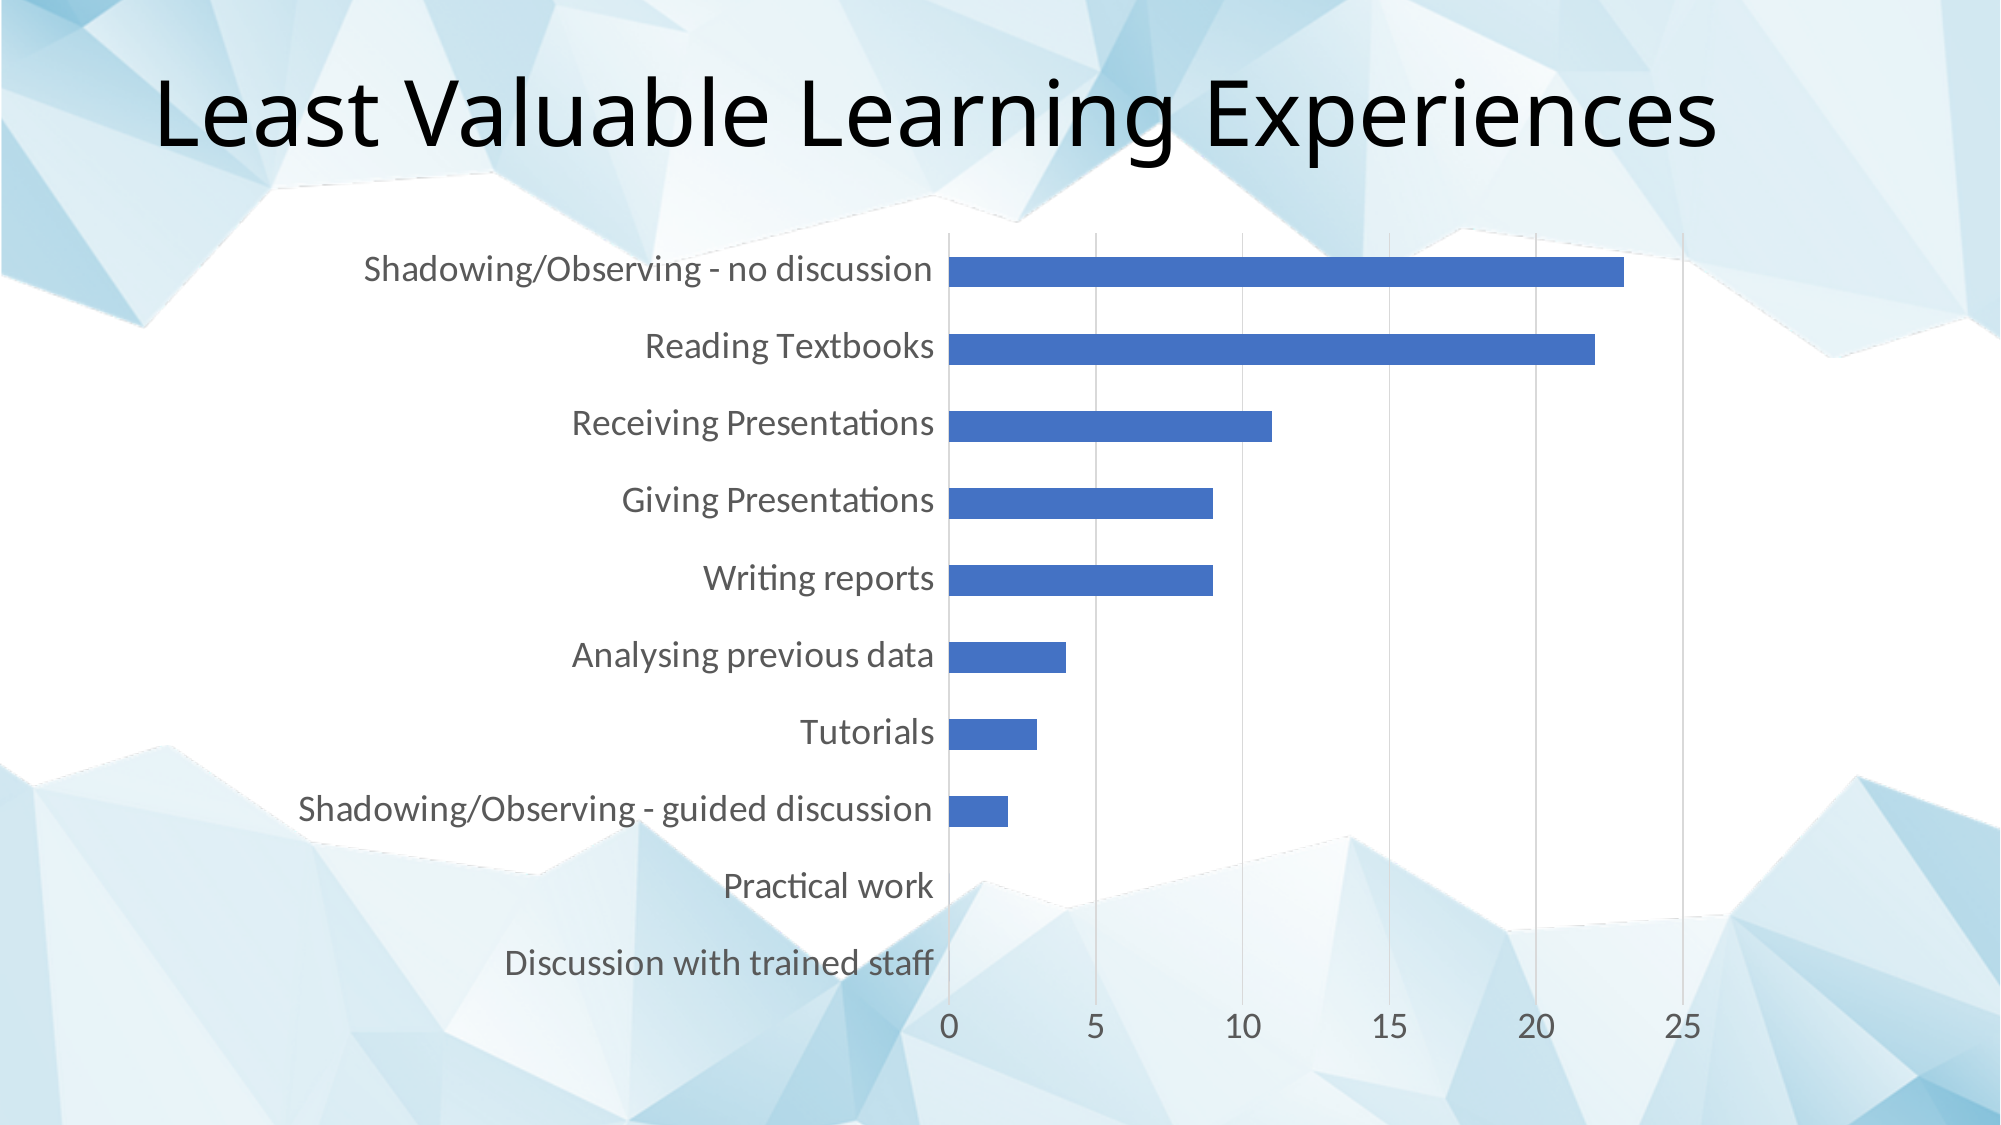

# Least Valuable Learning Experiences
### Chart
| Category | Total |
|---|---|
| Discussion with trained staff | 0.0 |
| Practical work | 0.0 |
| Shadowing/Observing - guided discussion | 2.0 |
| Tutorials | 3.0 |
| Analysing previous data | 4.0 |
| Writing reports | 9.0 |
| Giving Presentations | 9.0 |
| Receiving Presentations | 11.0 |
| Reading Textbooks | 22.0 |
| Shadowing/Observing - no discussion | 23.0 |